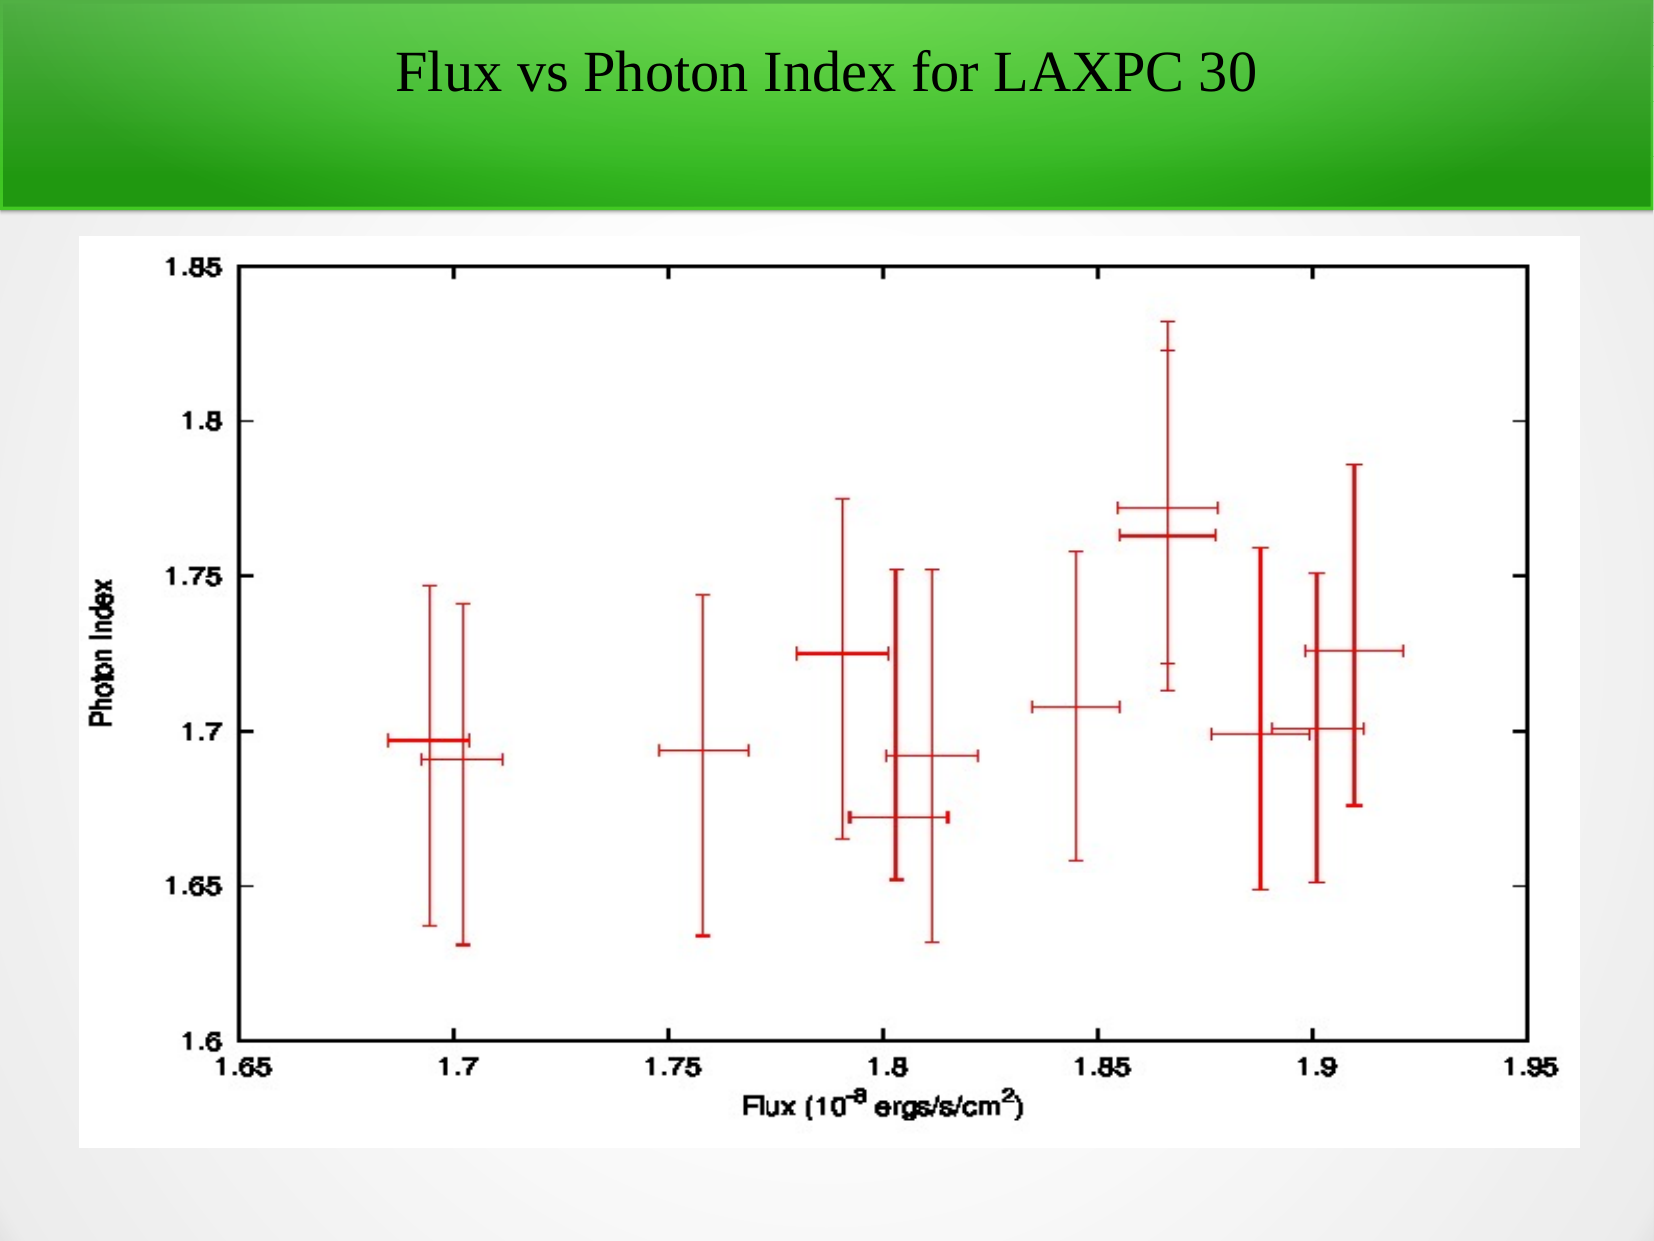

# Flux vs Photon Index for LAXPC 30